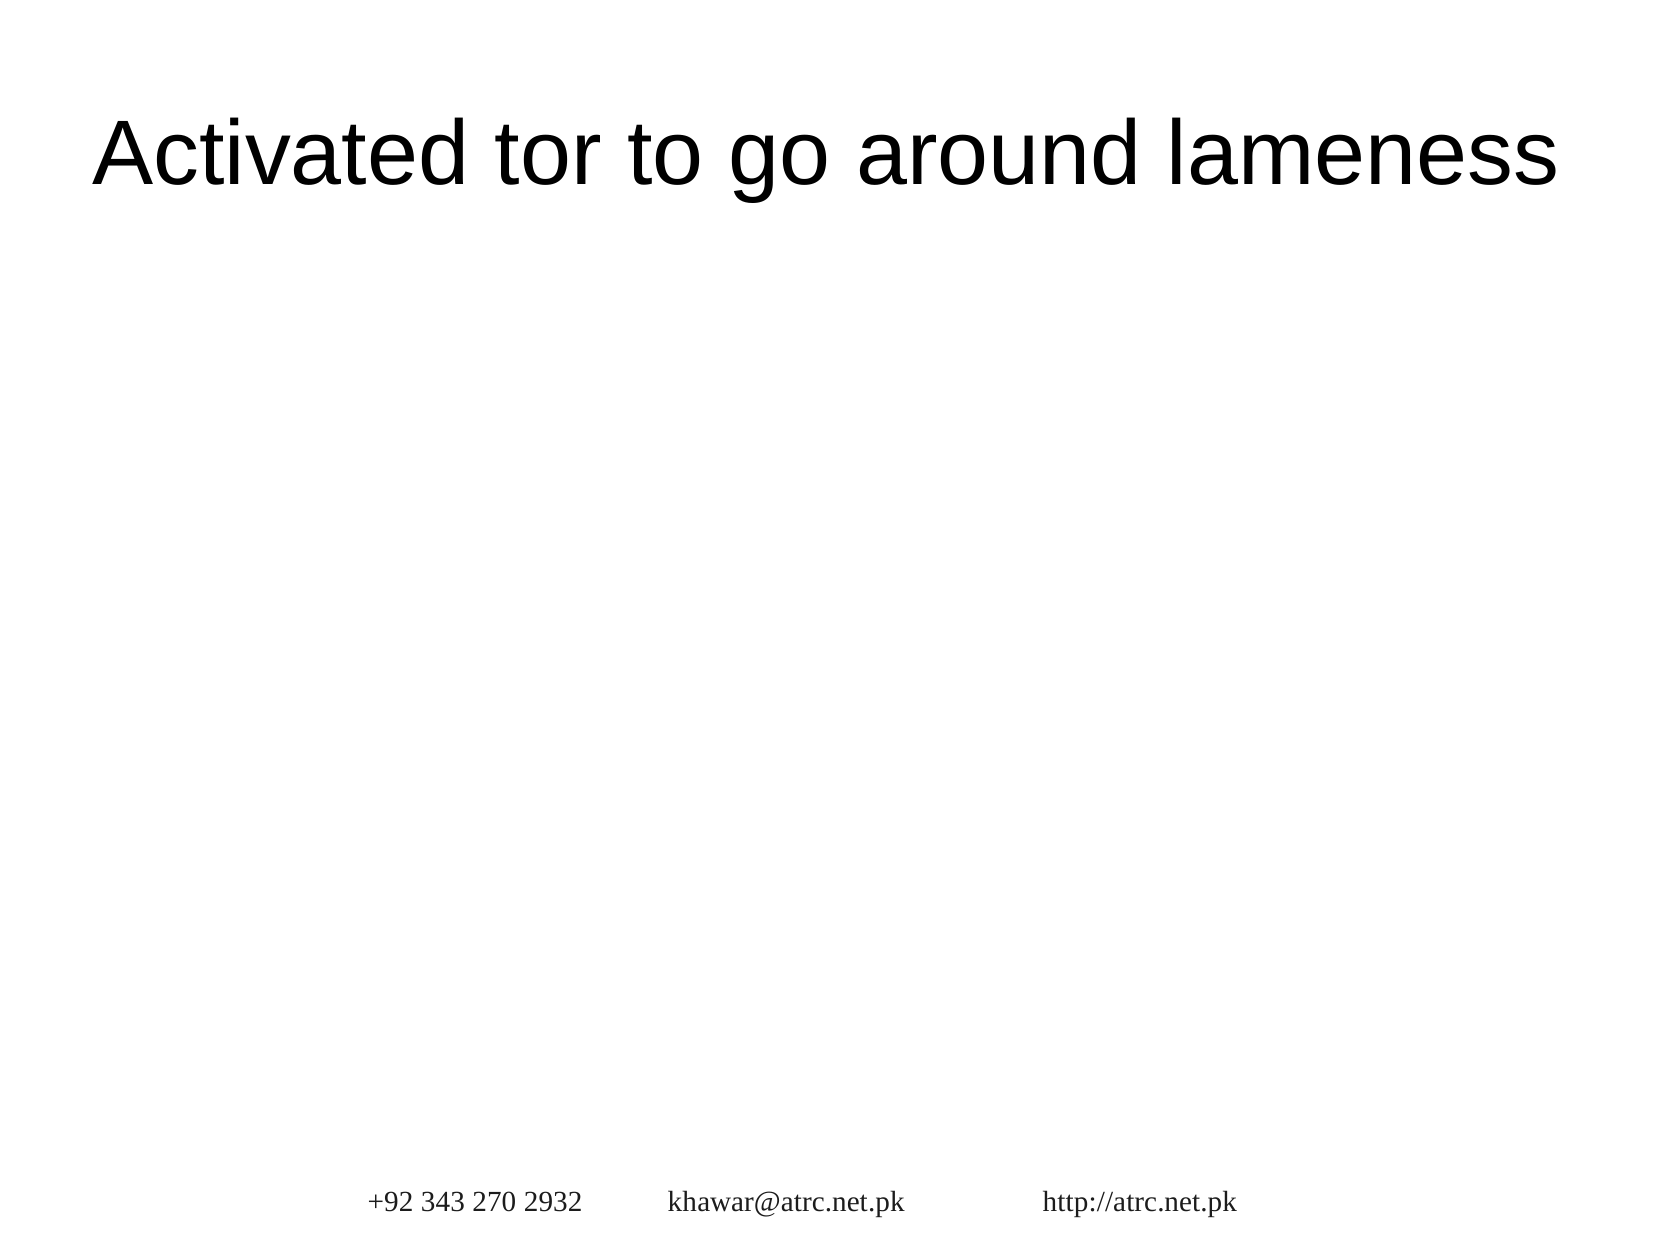

# Activated tor to go around lameness